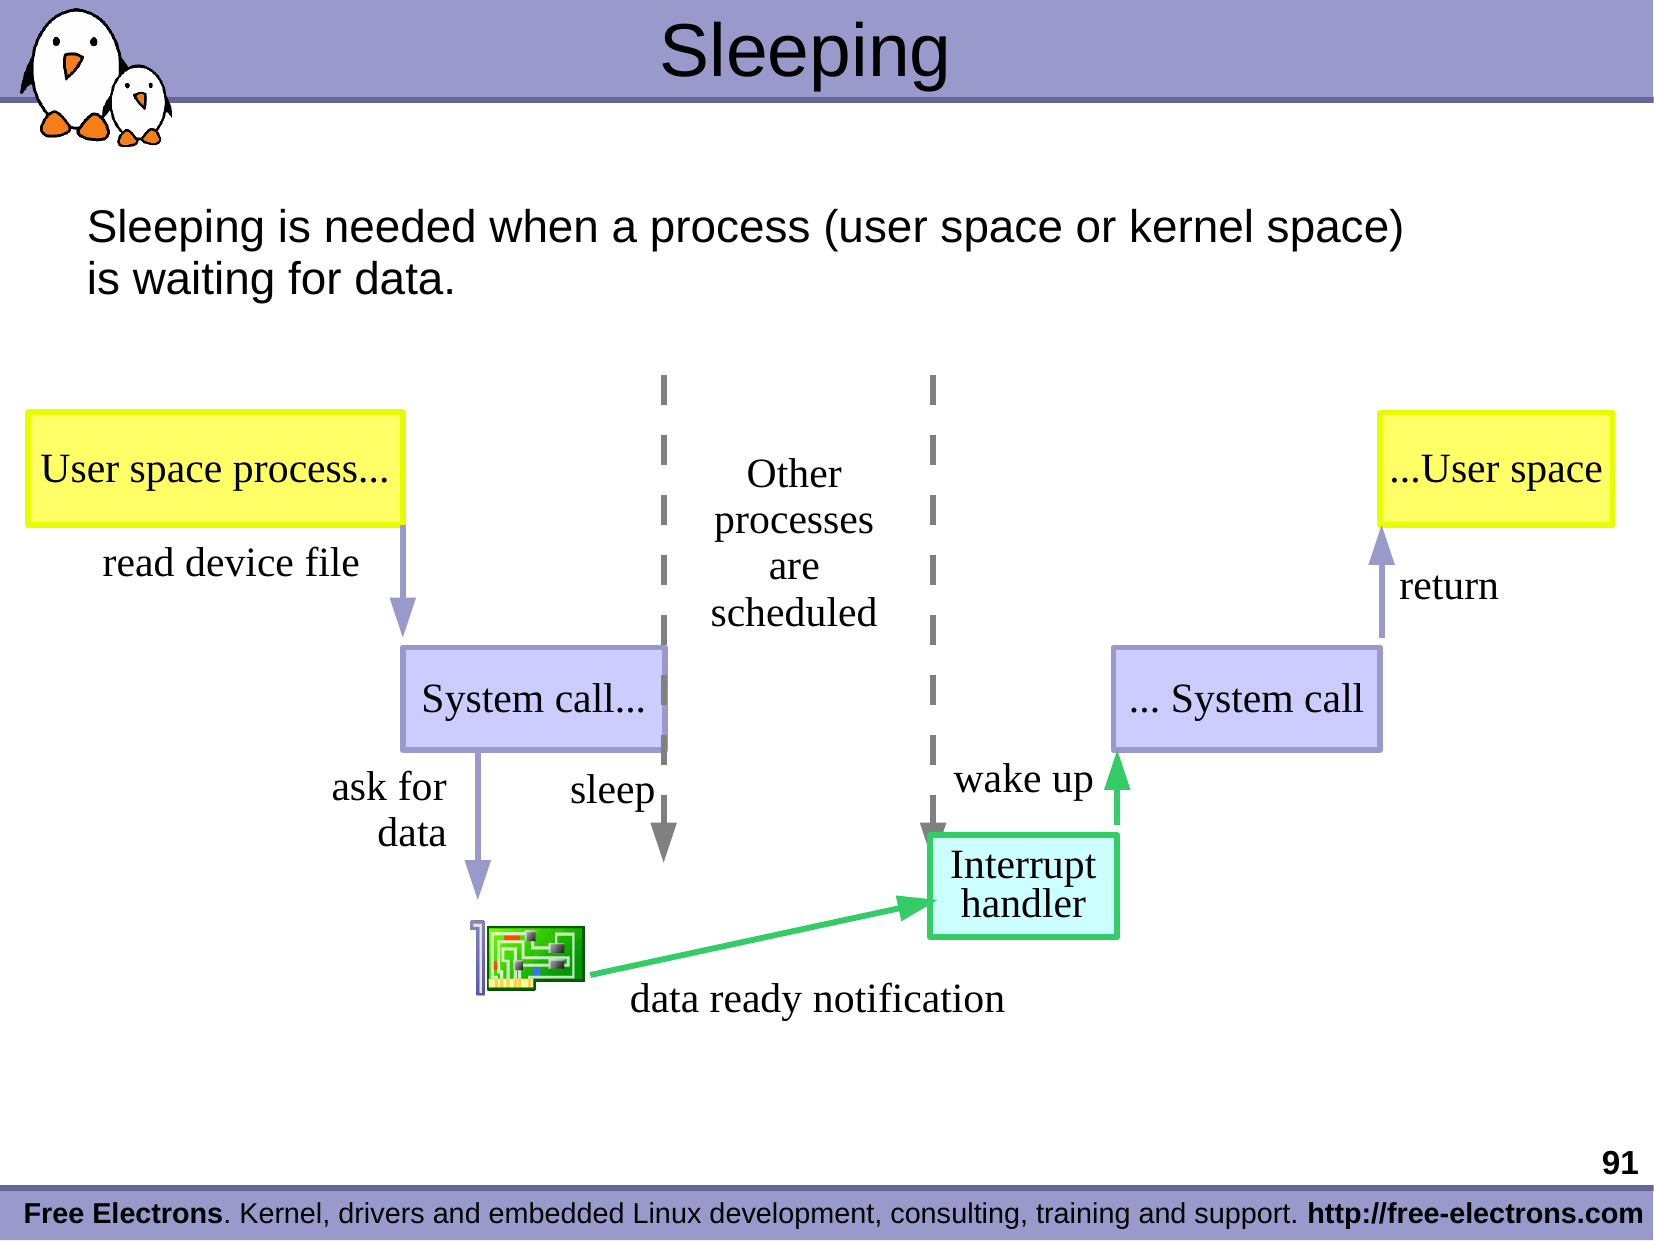

# Sleeping
Sleeping is needed when a process (user space or kernel space)
is waiting for data.
User space process...
...User space
Other
processes
are
scheduled
read device file
return
System call...
... System call
wake up
ask for
data
sleep
Interrupt
handler
data ready notification